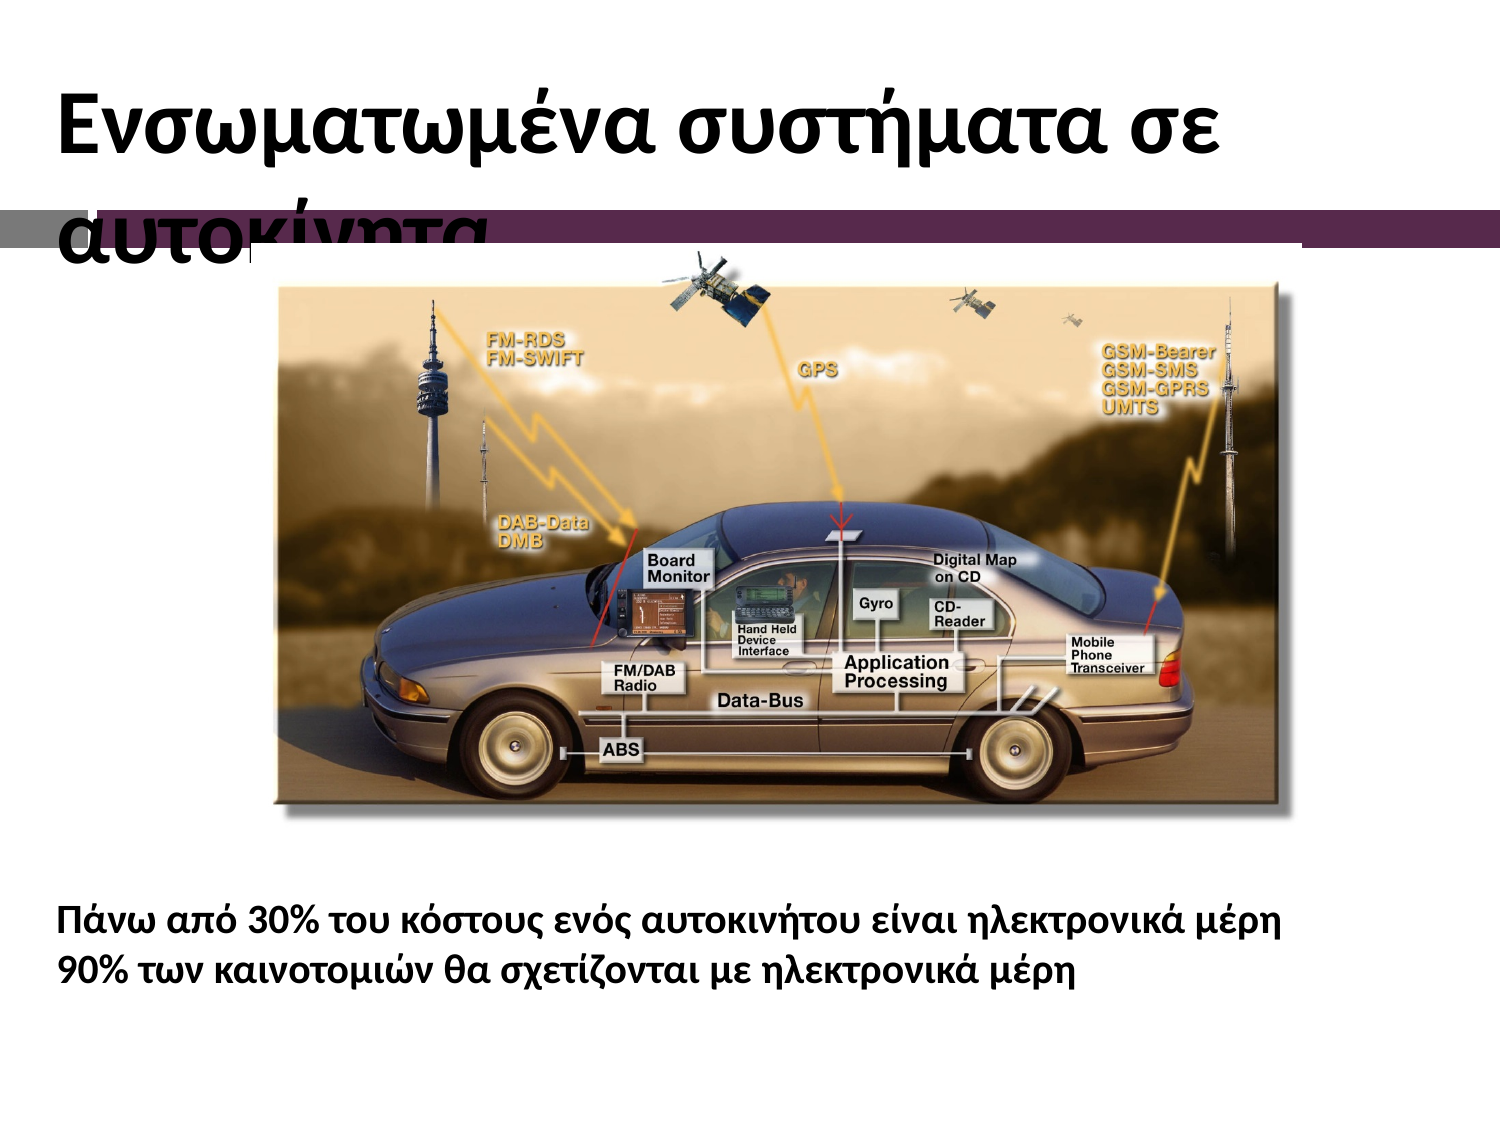

# Ενσωματωμένα συστήματα σε αυτοκίνητα
Πάνω από 30% του κόστους ενός αυτοκινήτου είναι ηλεκτρονικά μέρη
90% των καινοτομιών θα σχετίζονται με ηλεκτρονικά μέρη